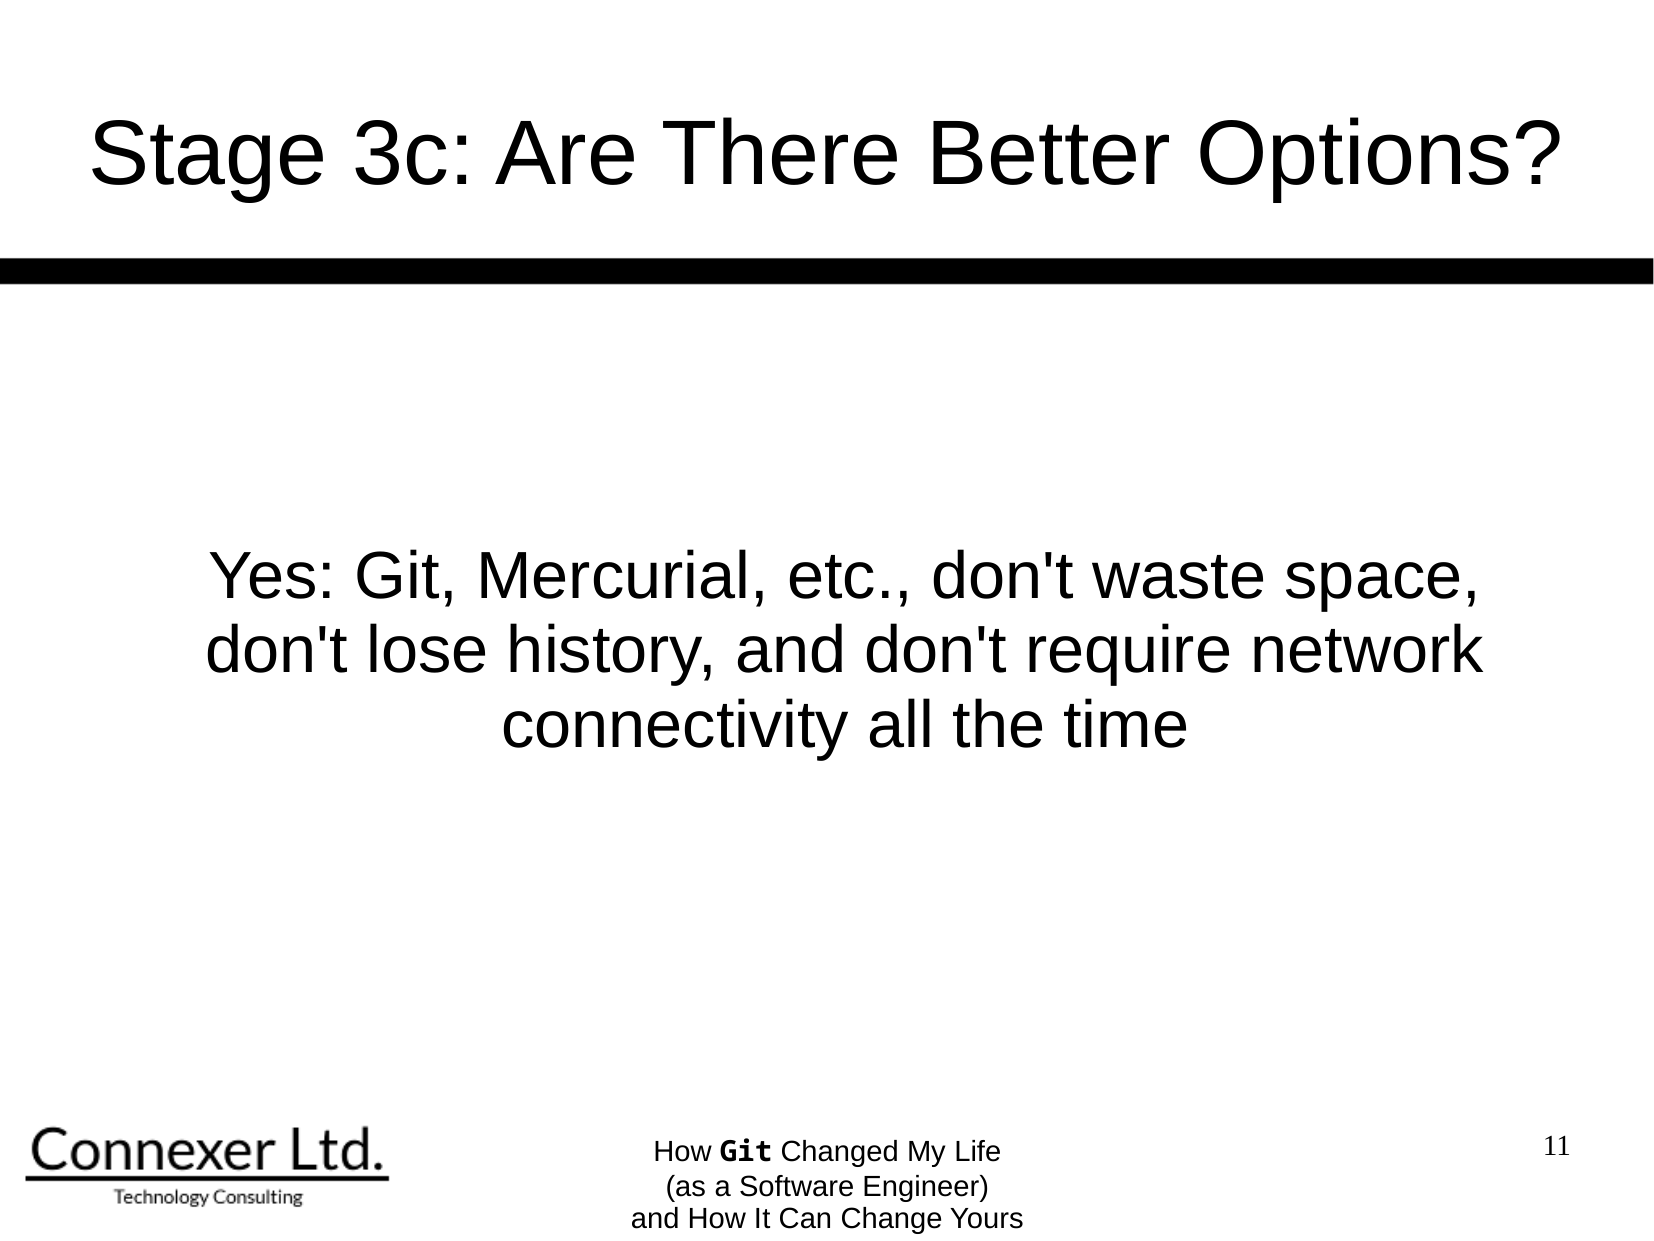

# Stage 3c: Are There Better Options?
Yes: Git, Mercurial, etc., don't waste space, don't lose history, and don't require network connectivity all the time
11